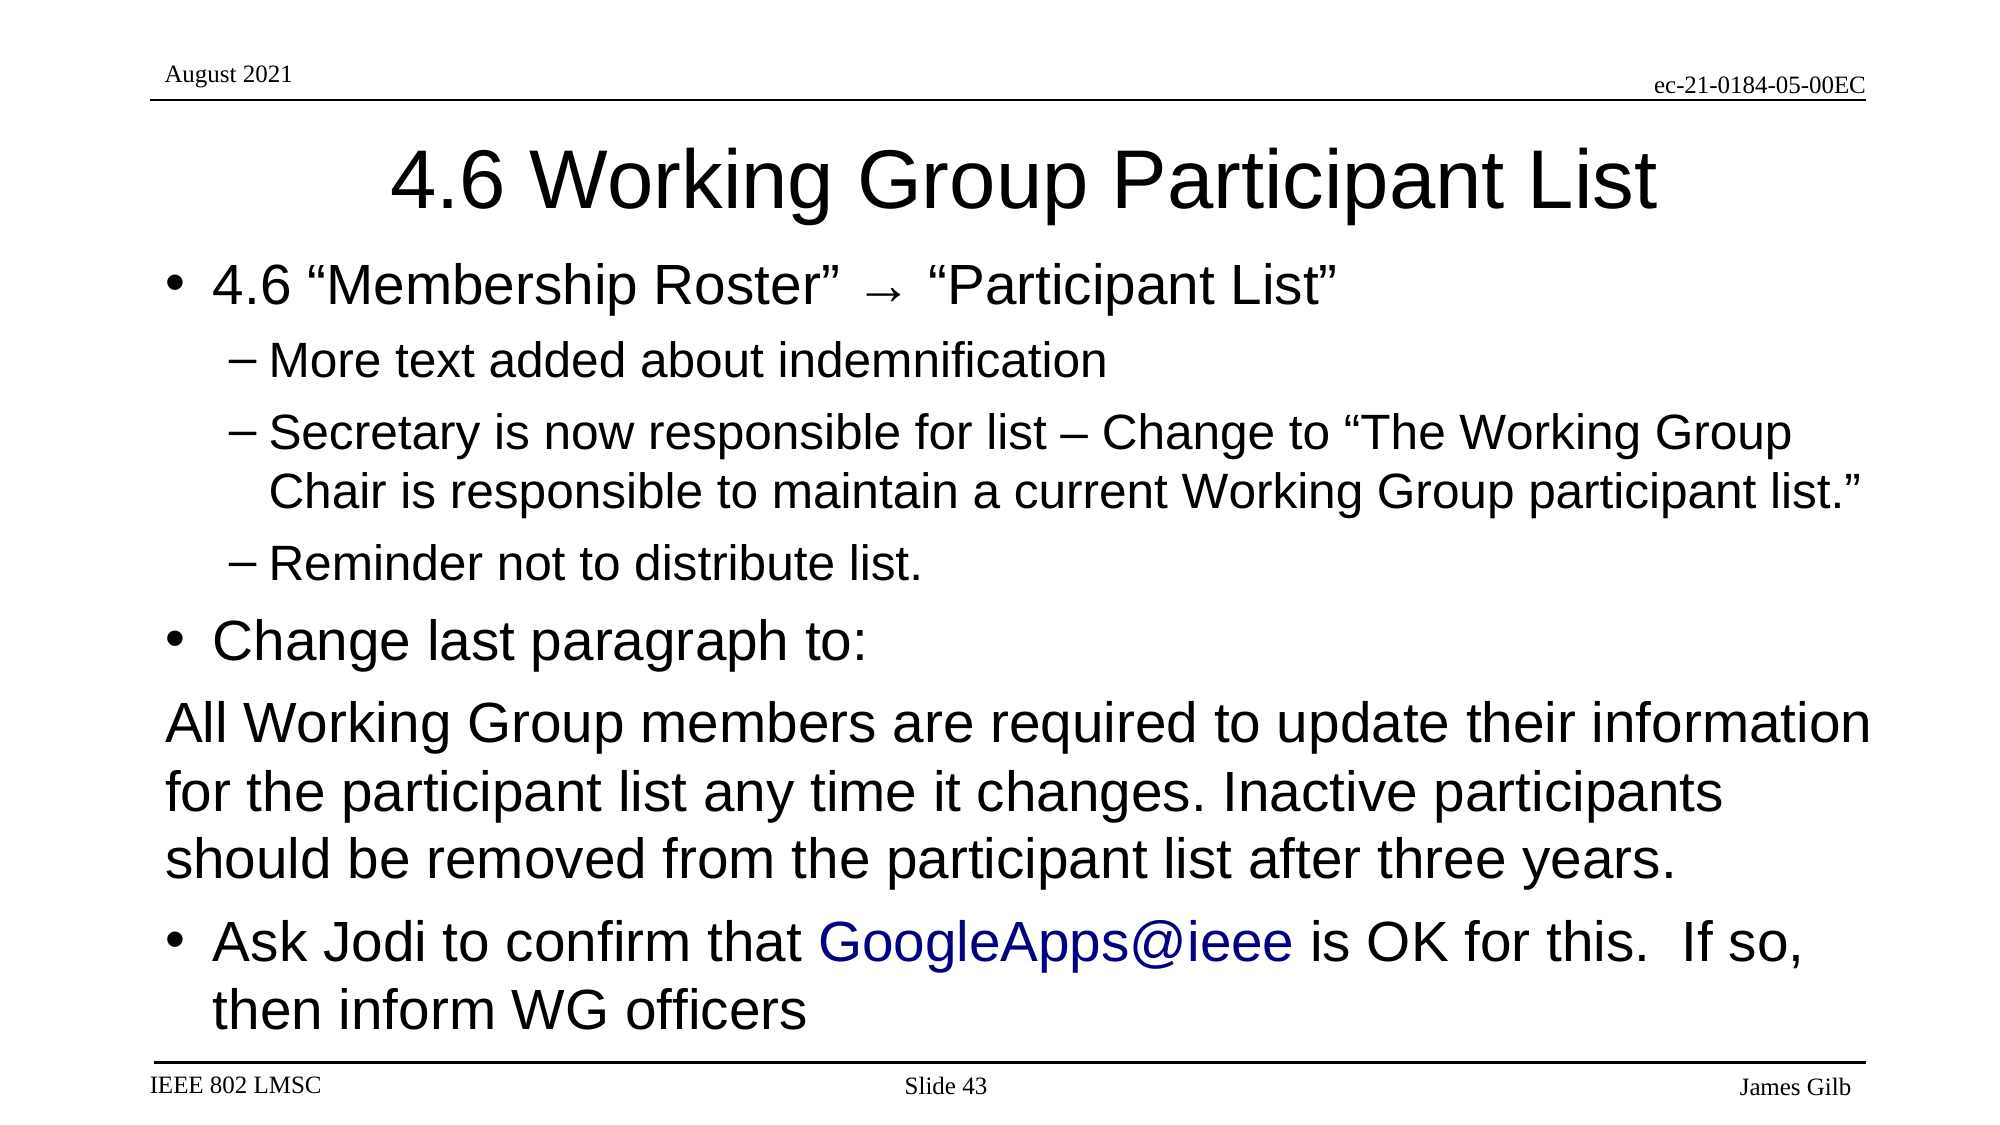

# 4.6 Working Group Participant List
4.6 “Membership Roster” → “Participant List”
More text added about indemnification
Secretary is now responsible for list – Change to “The Working Group Chair is responsible to maintain a current Working Group participant list.”
Reminder not to distribute list.
Change last paragraph to:
All Working Group members are required to update their information for the participant list any time it changes. Inactive participants should be removed from the participant list after three years.
Ask Jodi to confirm that GoogleApps@ieee is OK for this. If so, then inform WG officers
43